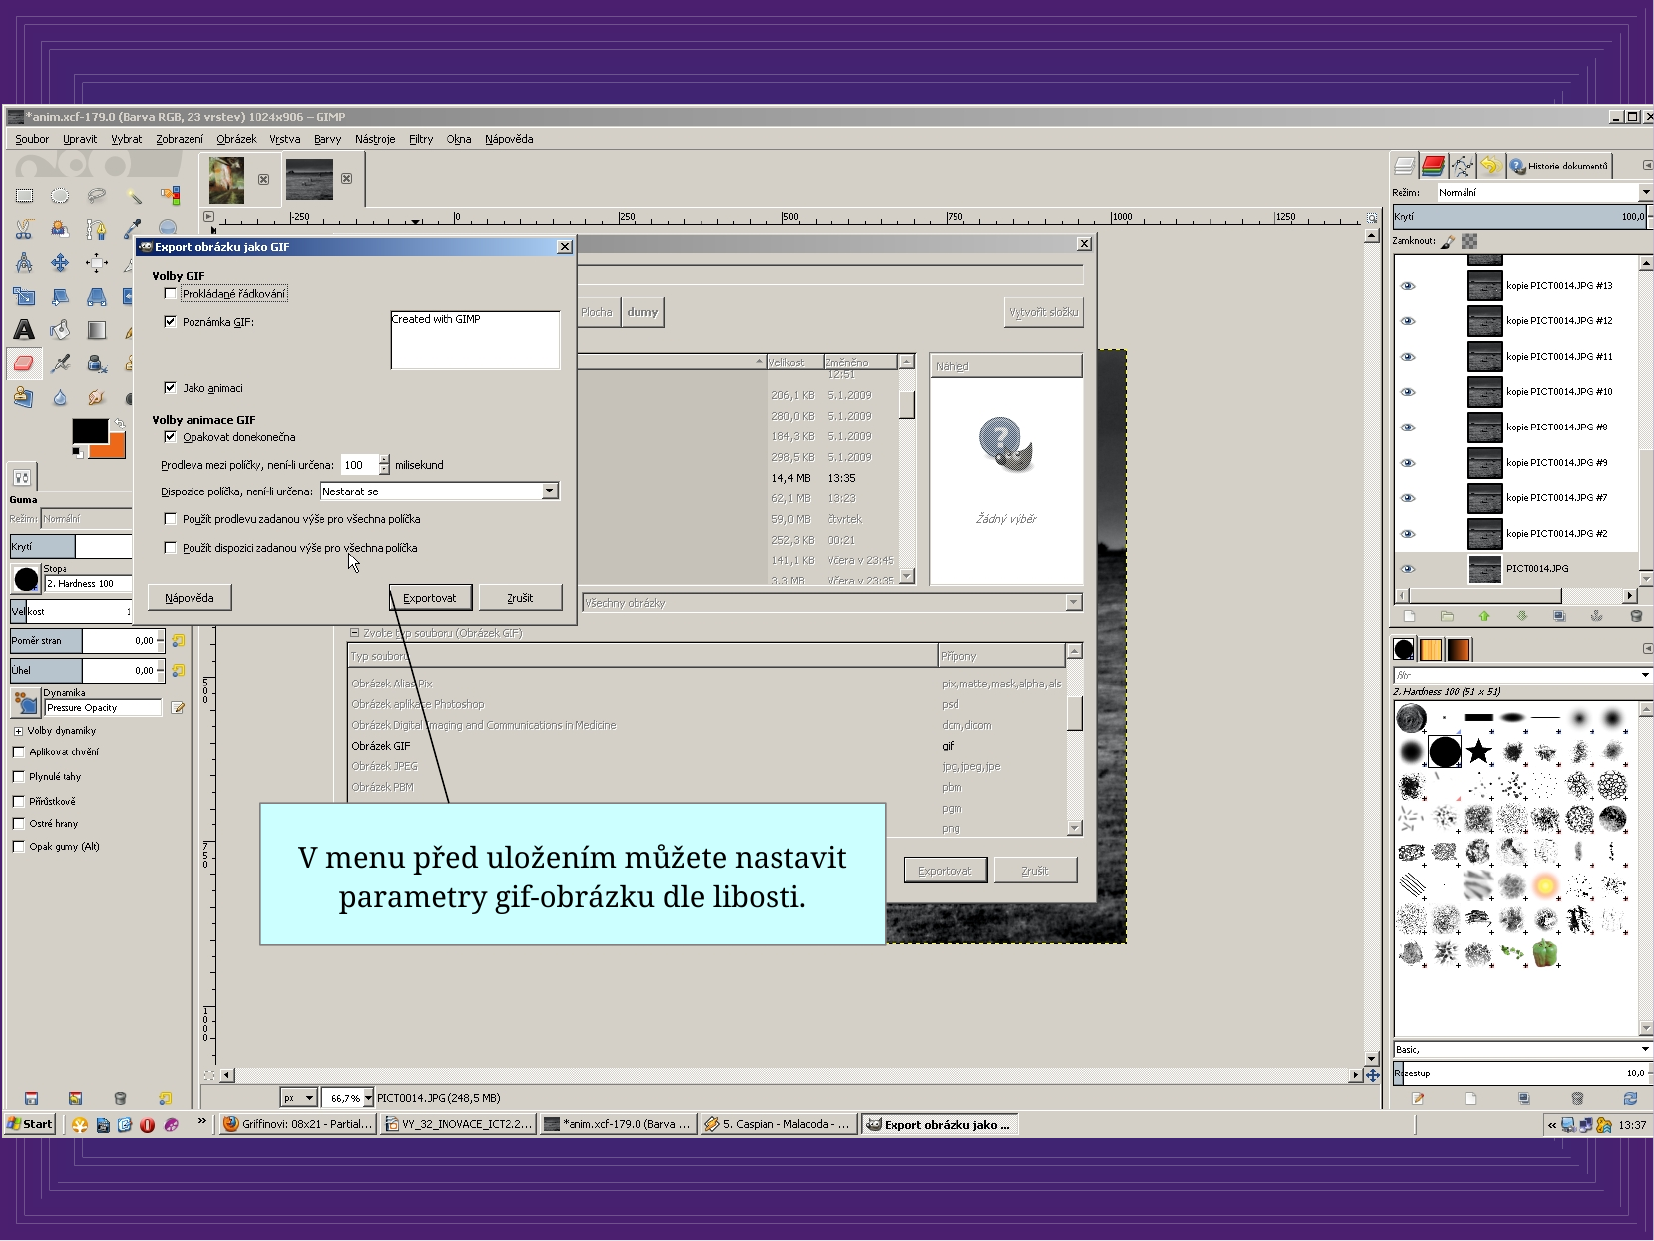

V menu před uložením můžete nastavit
parametry gif-obrázku dle libosti.